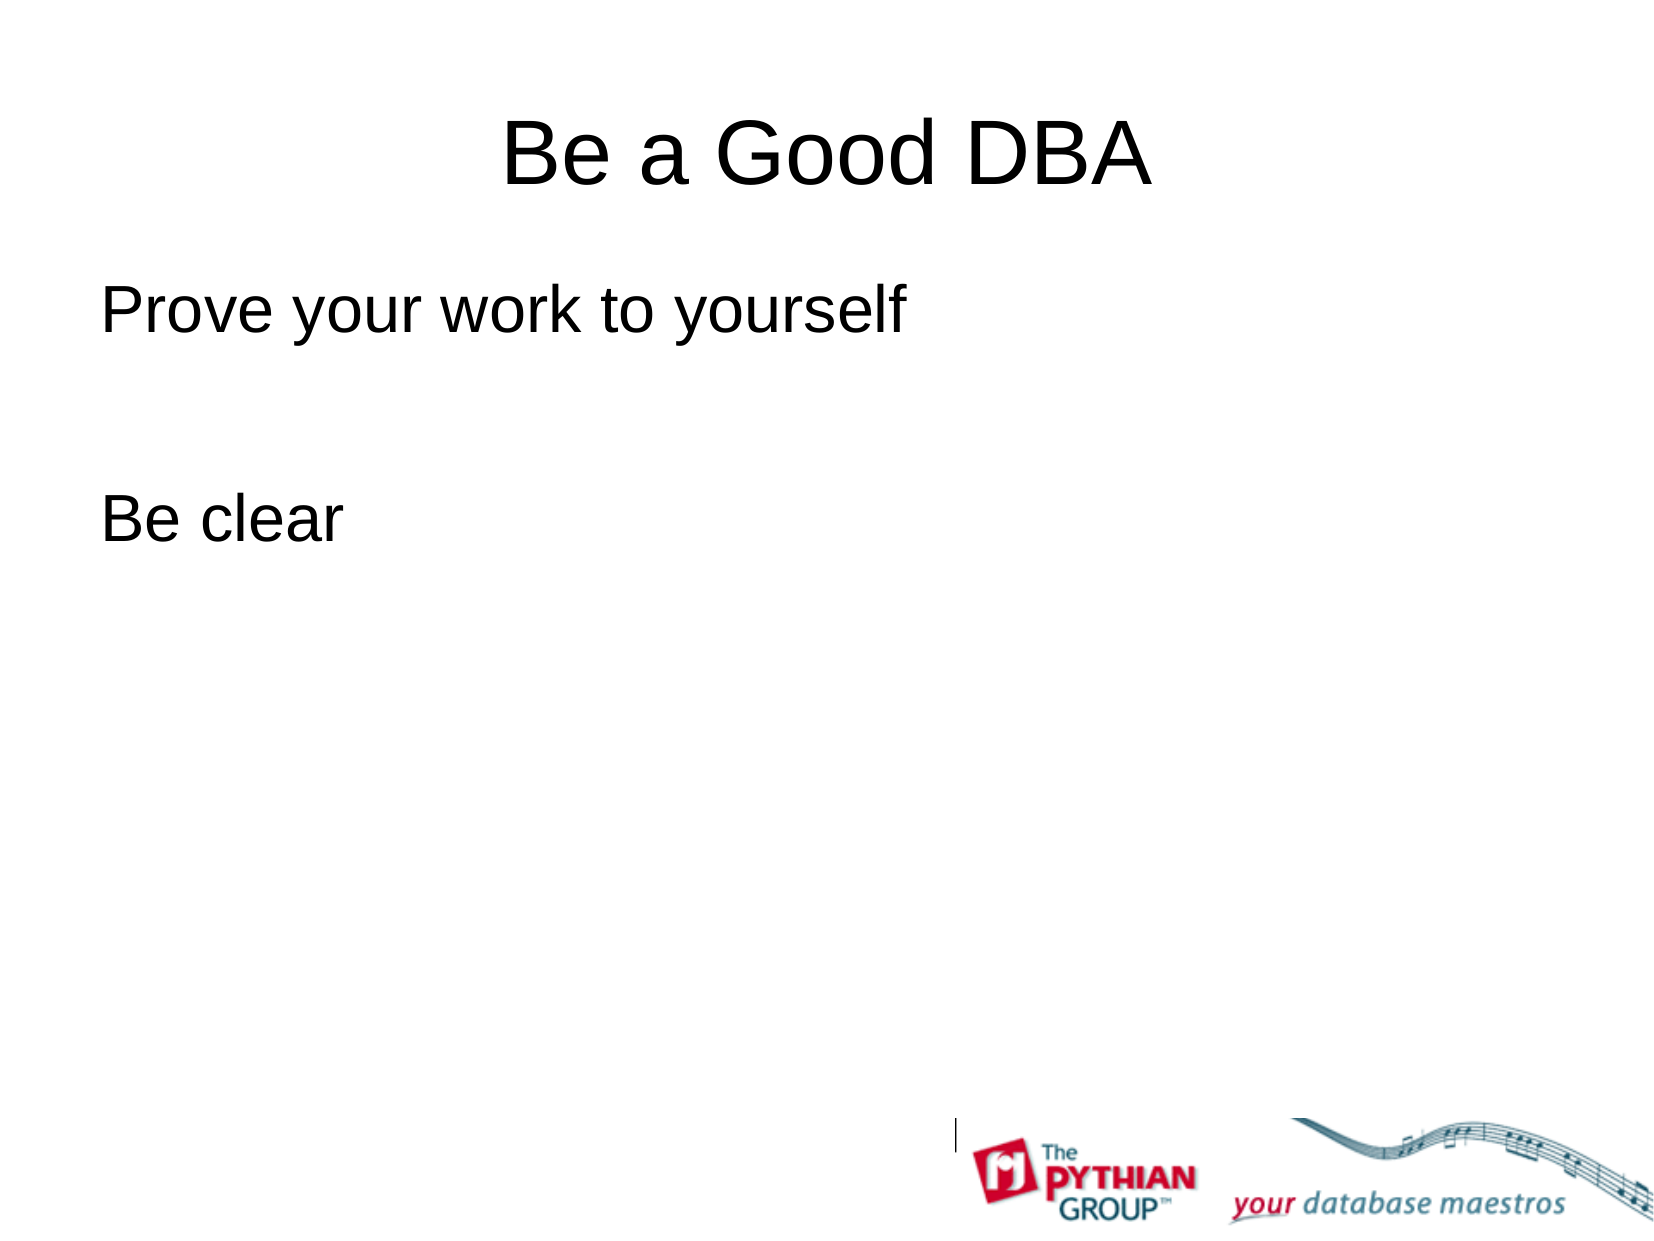

# Be a Good DBA
Prove your work to yourself
Be clear